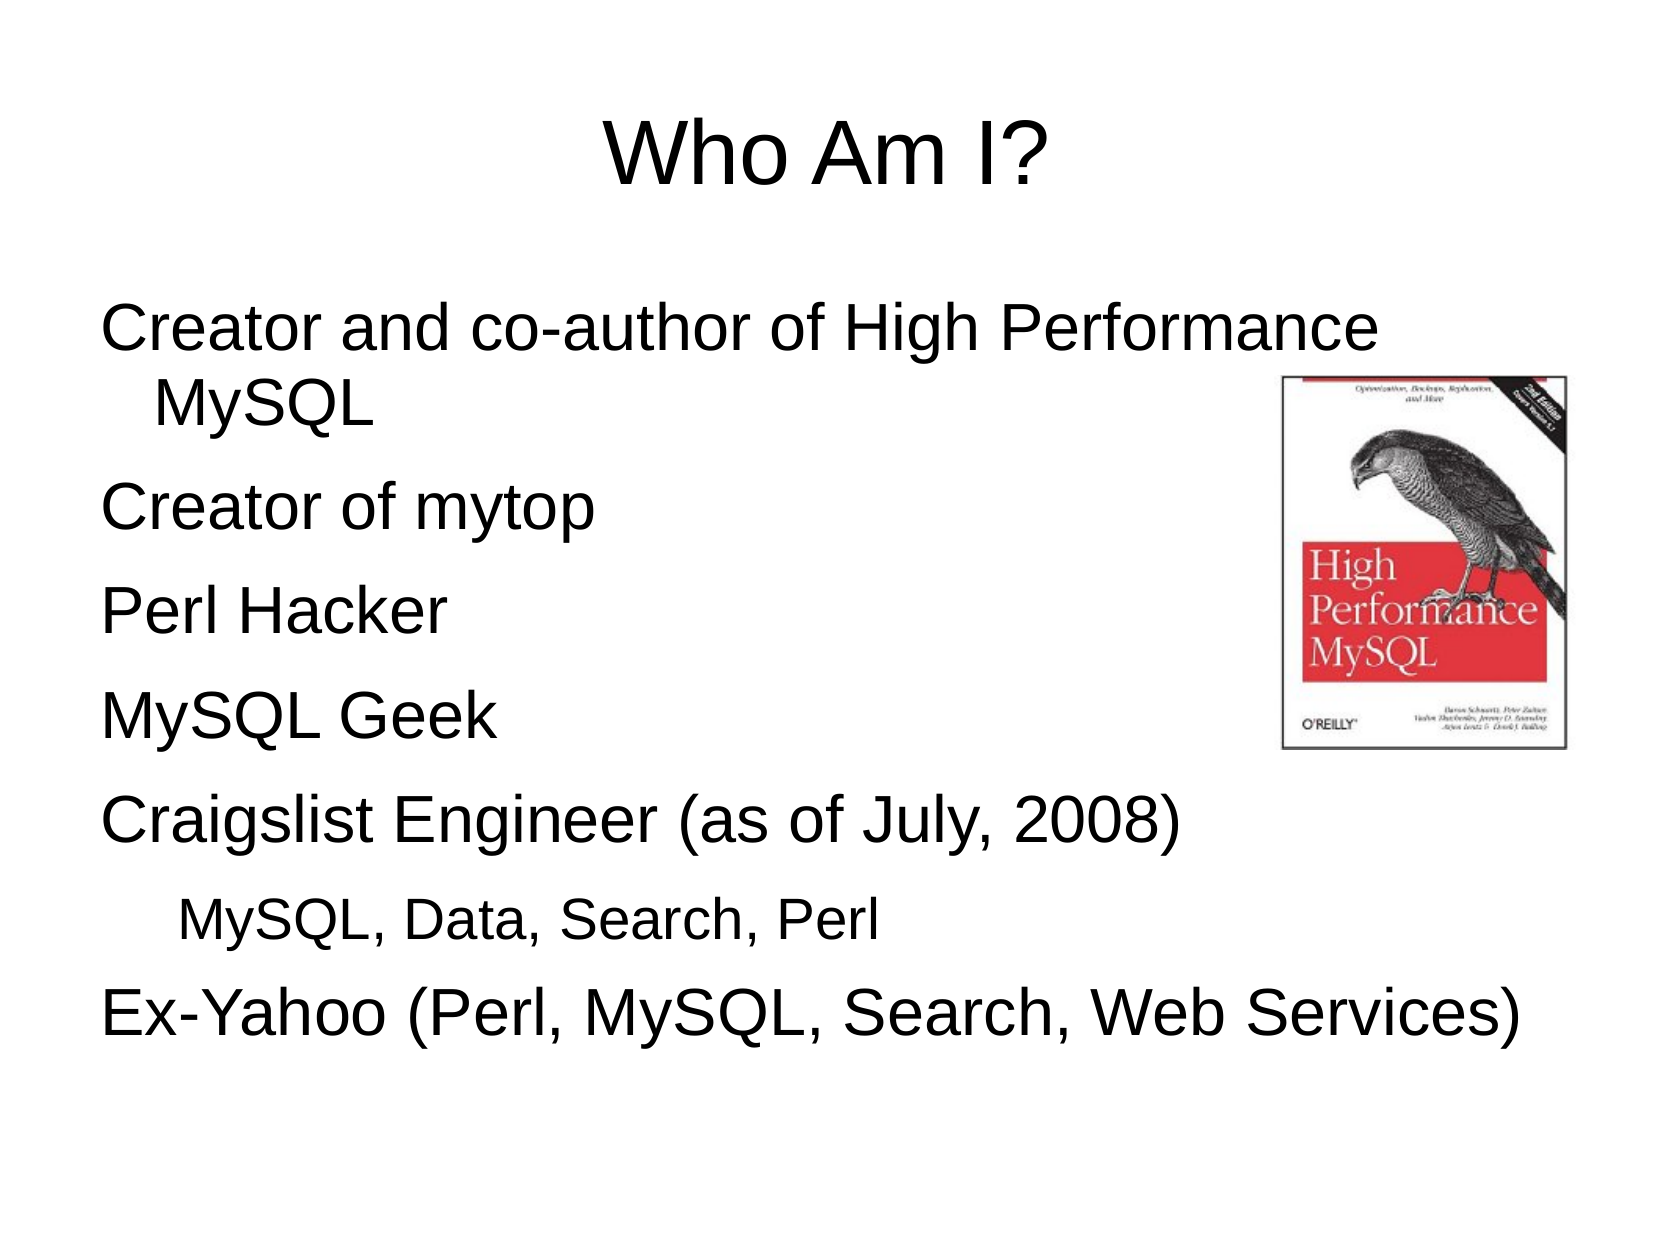

# Who Am I?
Creator and co-author of High Performance MySQL
Creator of mytop
Perl Hacker
MySQL Geek
Craigslist Engineer (as of July, 2008)
MySQL, Data, Search, Perl
Ex-Yahoo (Perl, MySQL, Search, Web Services)